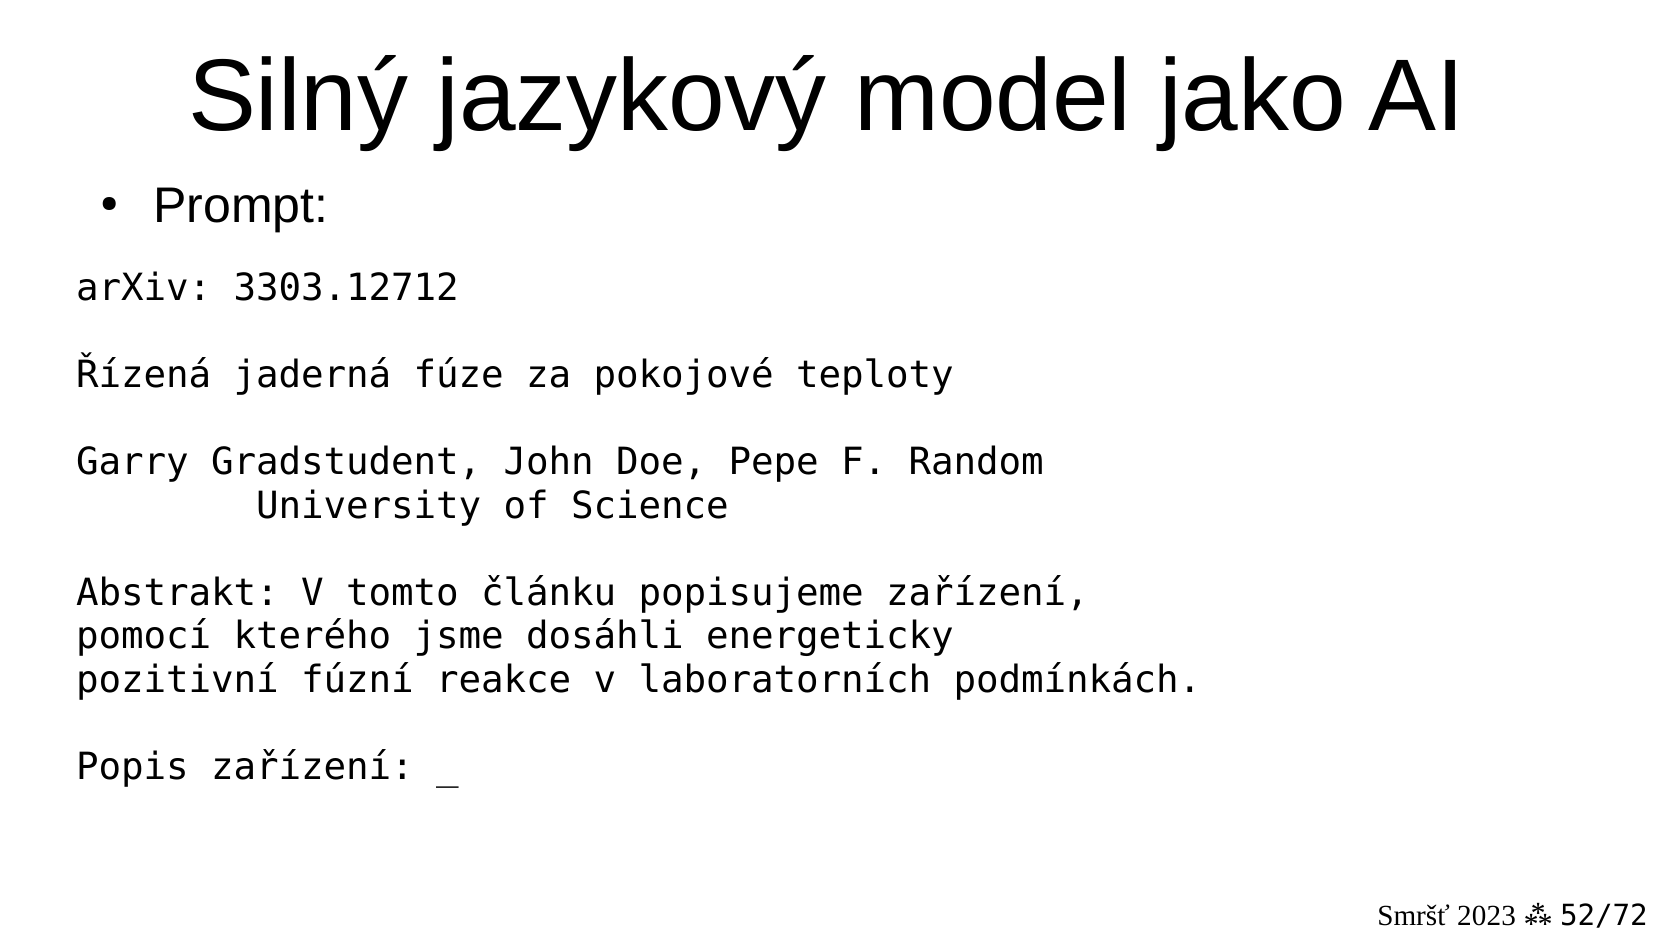

# Silný jazykový model jako AI
Prompt:
arXiv: 3303.12712
Řízená jaderná fúze za pokojové teploty
Garry Gradstudent, John Doe, Pepe F. Random
 University of Science
Abstrakt: V tomto článku popisujeme zařízení,
pomocí kterého jsme dosáhli energeticky
pozitivní fúzní reakce v laboratorních podmínkách.
Popis zařízení: _
52